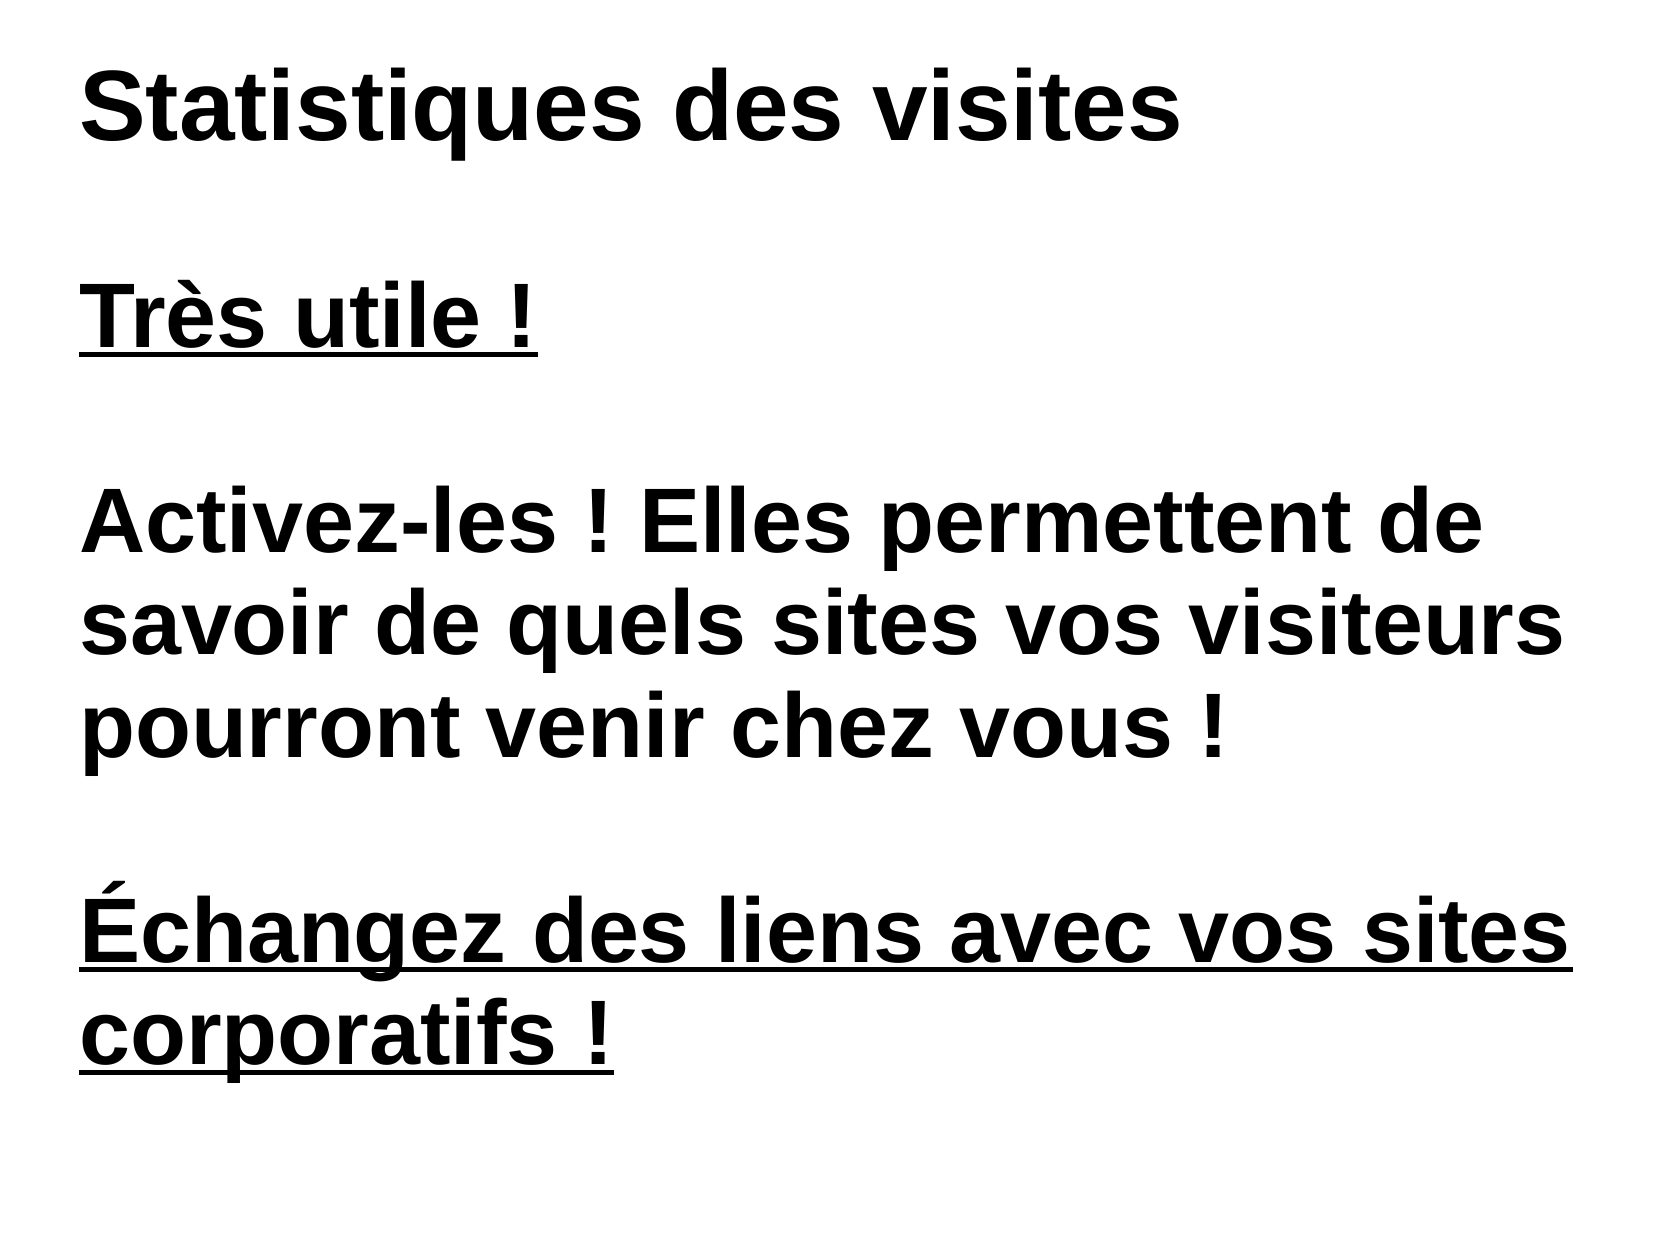

Statistiques des visites
Très utile !
Activez-les ! Elles permettent de savoir de quels sites vos visiteurs pourront venir chez vous !
Échangez des liens avec vos sites corporatifs !